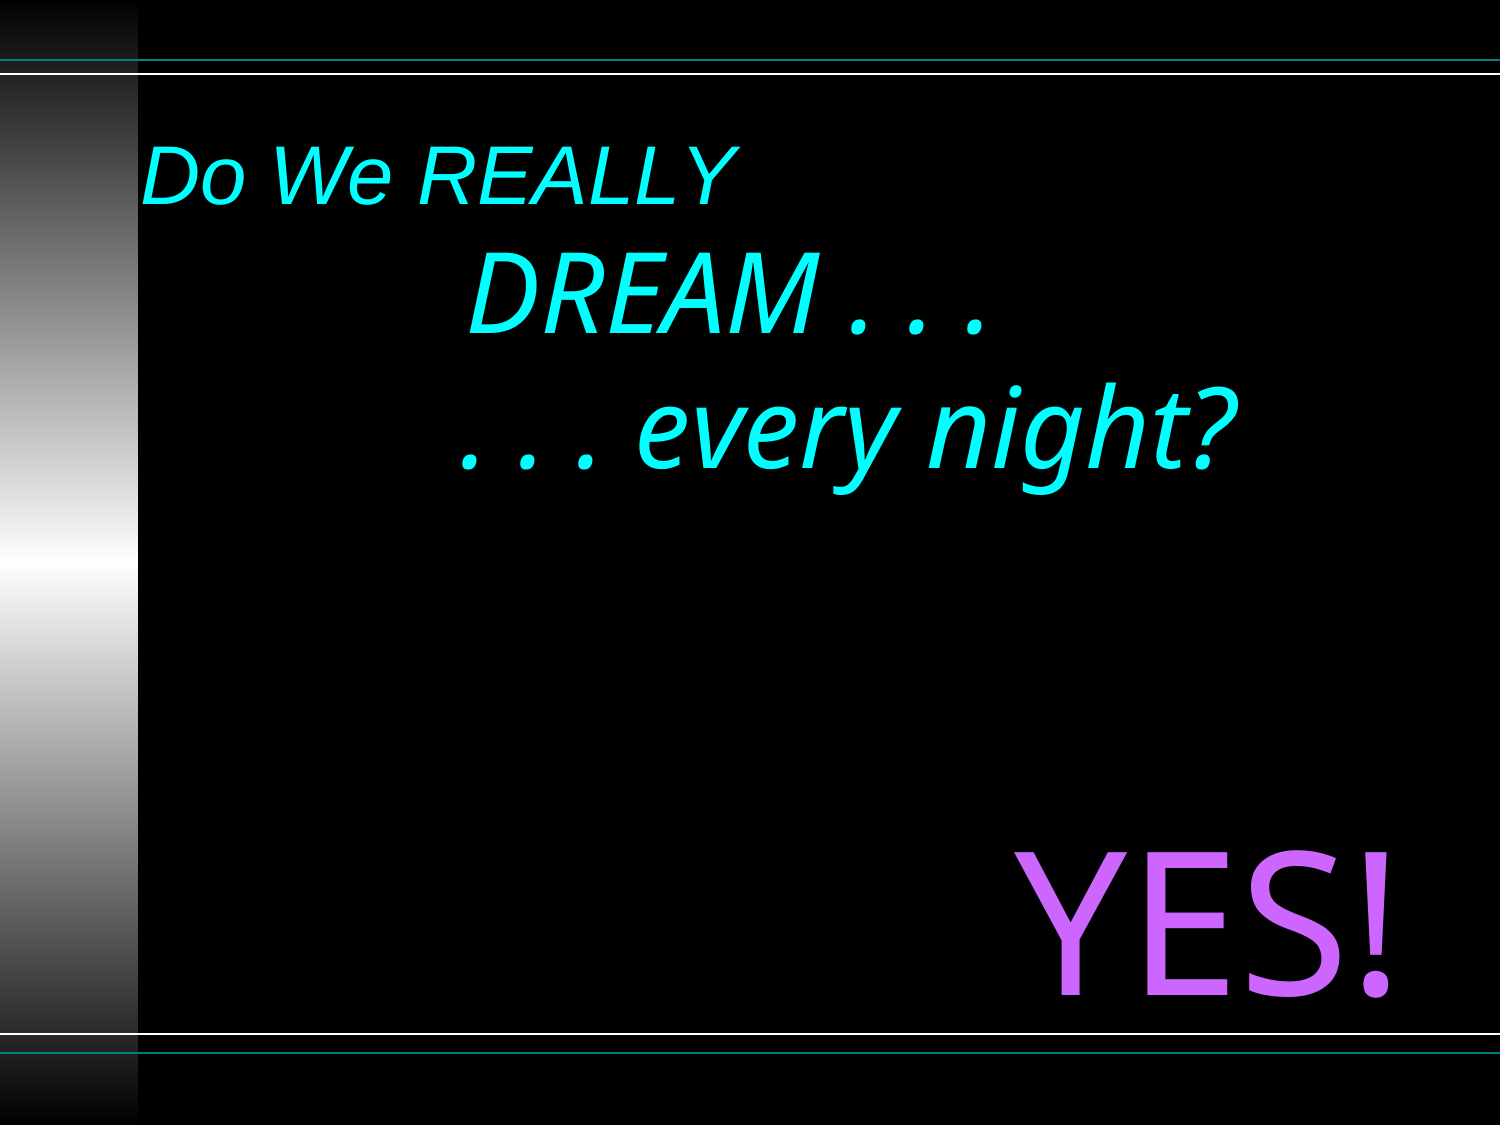

# Do We REALLY DREAM . . . . . . every night?
YES!